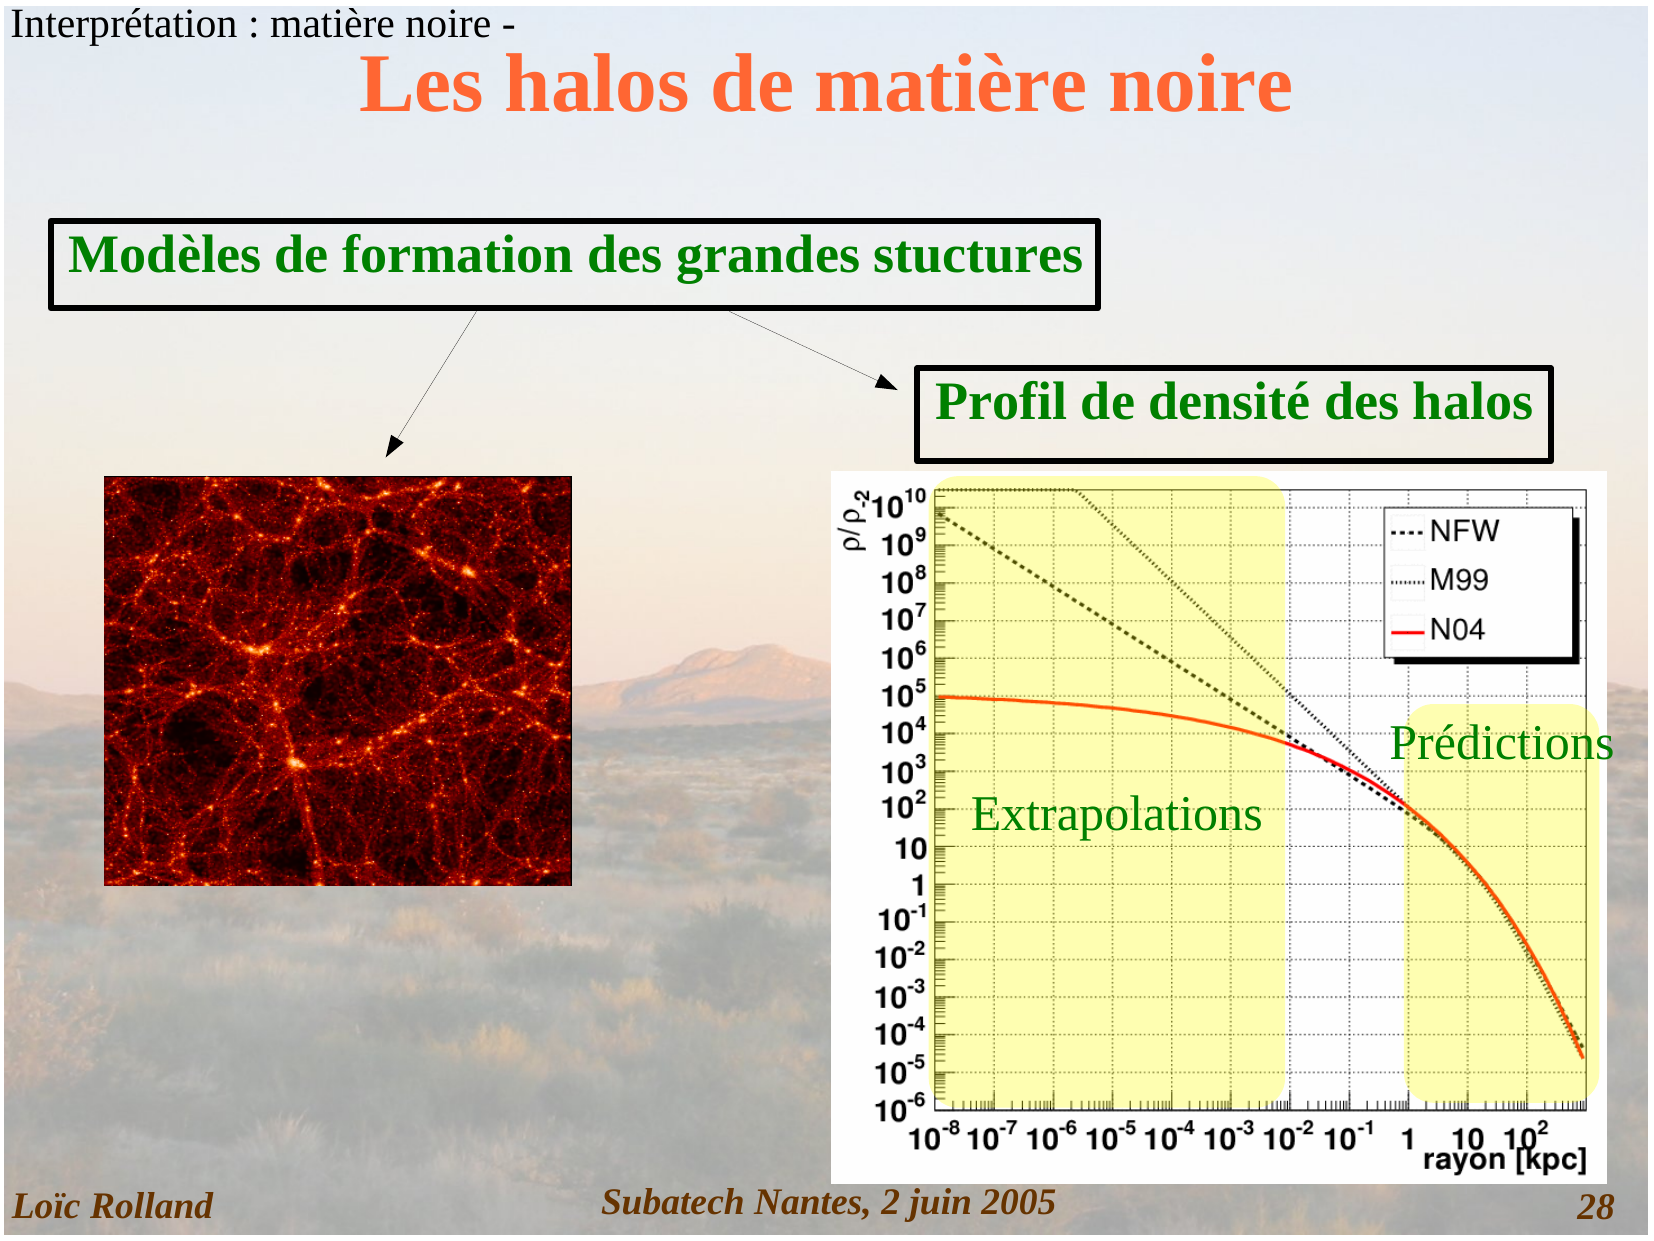

Interprétation : matière noire -
# Les halos de matière noire
Modèles de formation des grandes stuctures
Profil de densité des halos
Prédictions
Extrapolations